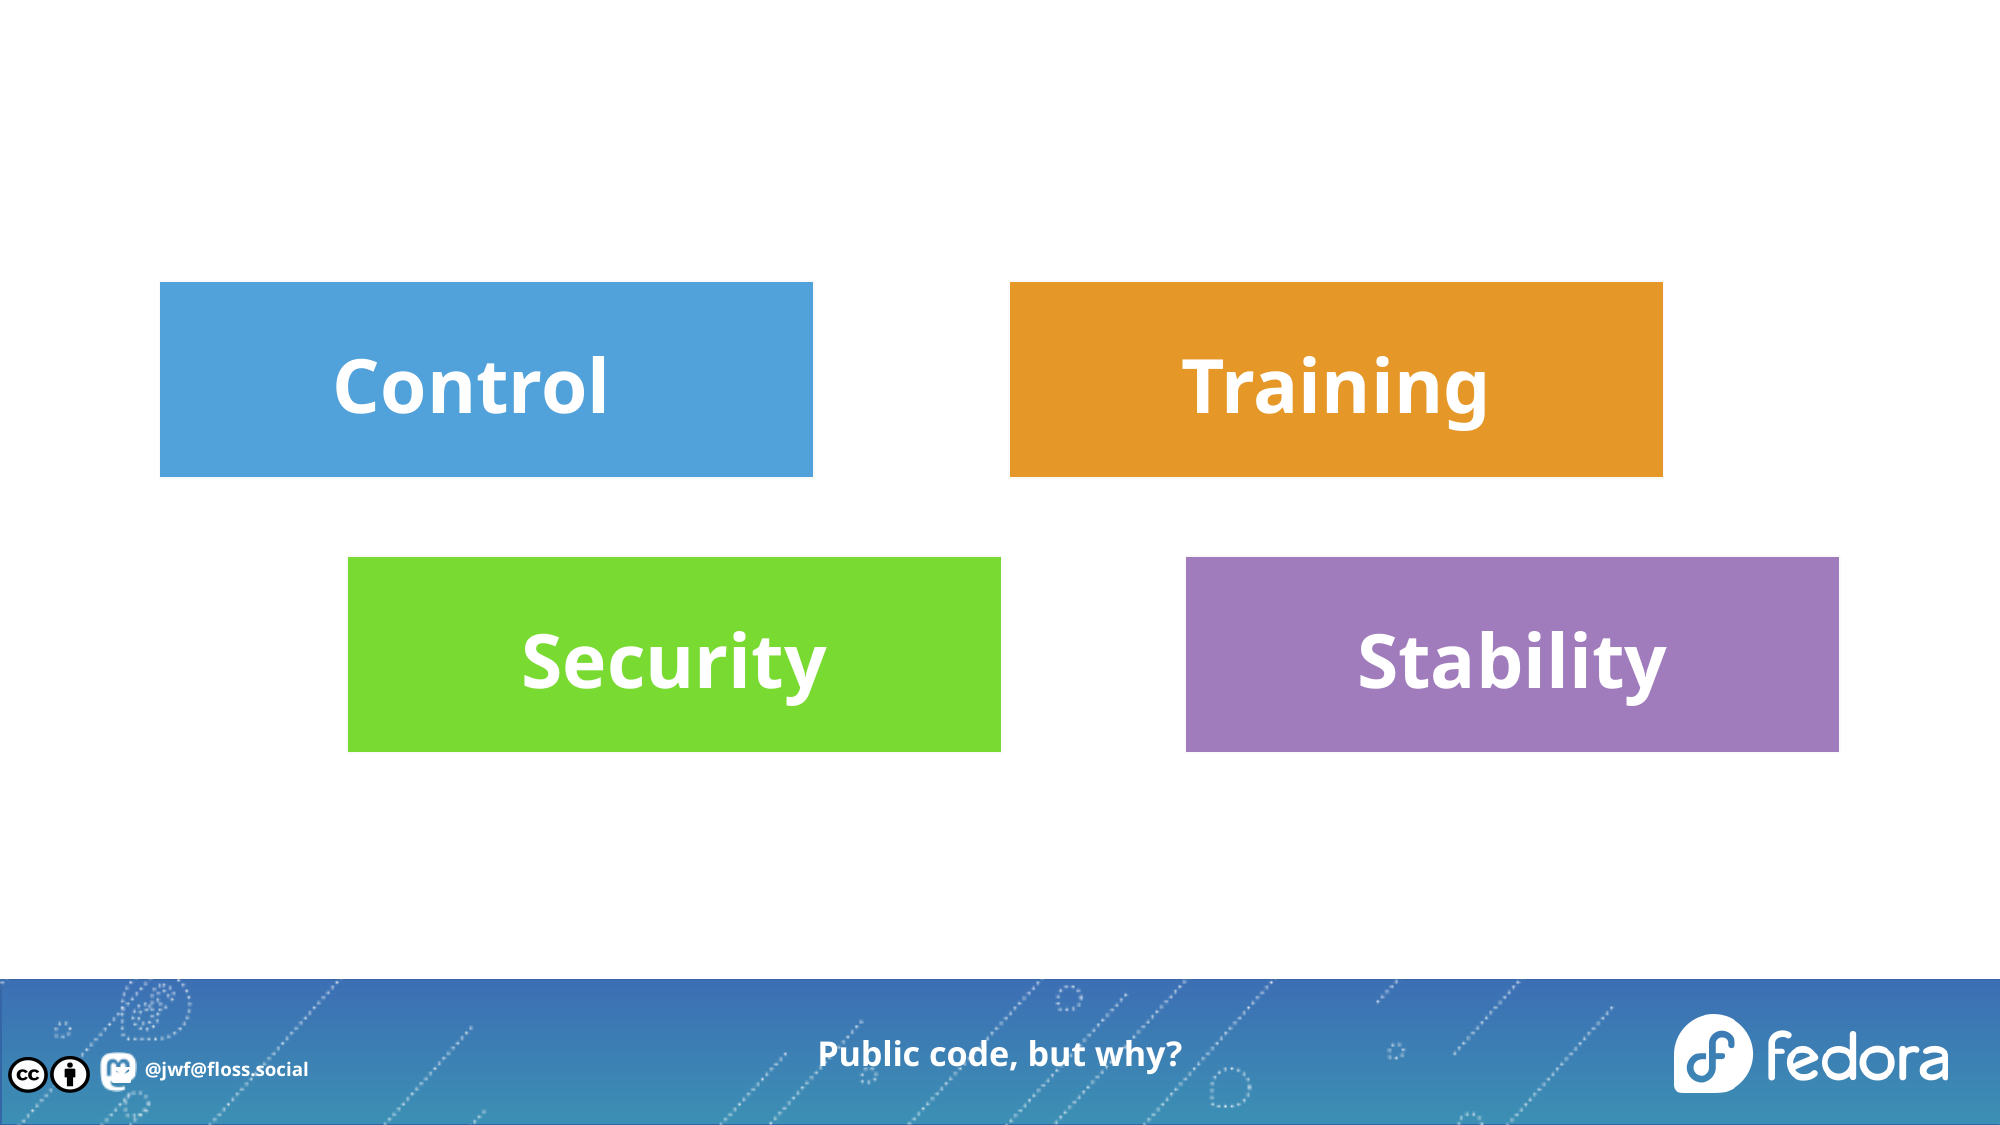

Control
Training
Security
Stability
# Public code, but why?
@jwf@floss.social